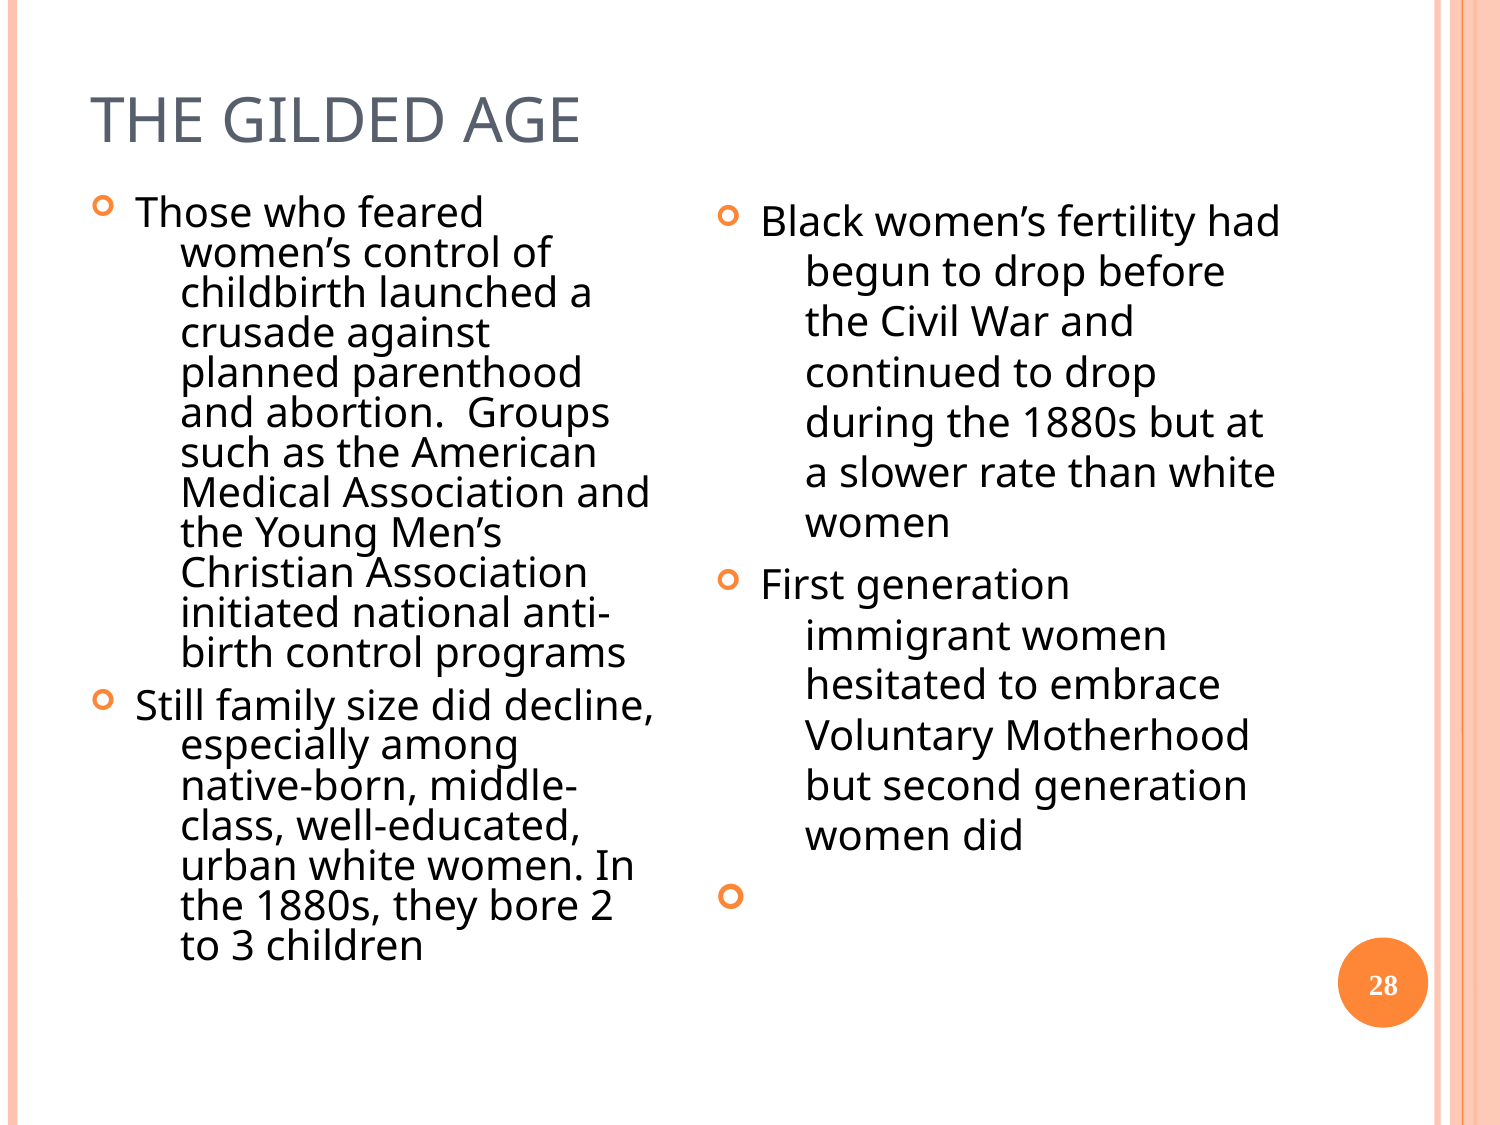

# The Gilded Age
Those who feared women’s control of childbirth launched a crusade against planned parenthood and abortion. Groups such as the American Medical Association and the Young Men’s Christian Association initiated national anti-birth control programs
Still family size did decline, especially among native-born, middle-class, well-educated, urban white women. In the 1880s, they bore 2 to 3 children
Black women’s fertility had begun to drop before the Civil War and continued to drop during the 1880s but at a slower rate than white women
First generation immigrant women hesitated to embrace Voluntary Motherhood but second generation women did